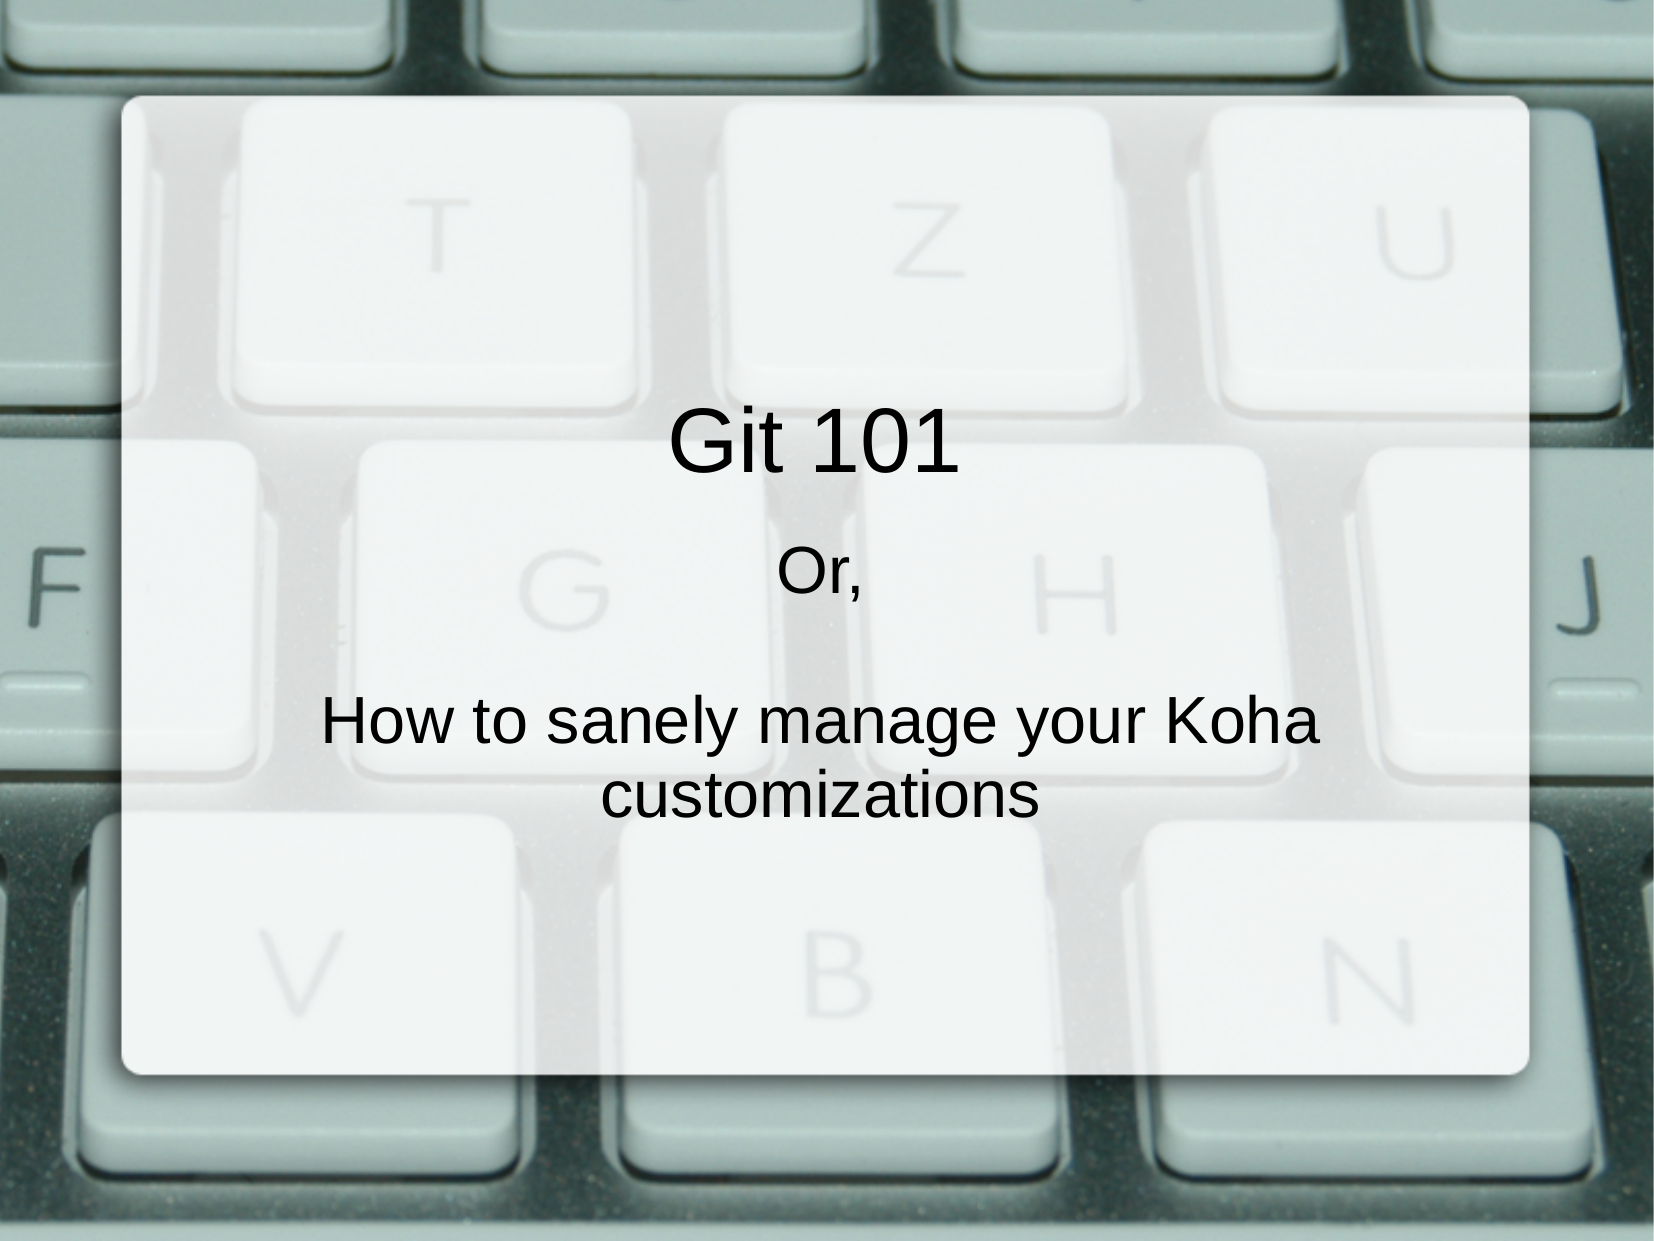

Or,
How to sanely manage your Koha customizations
# Git 101